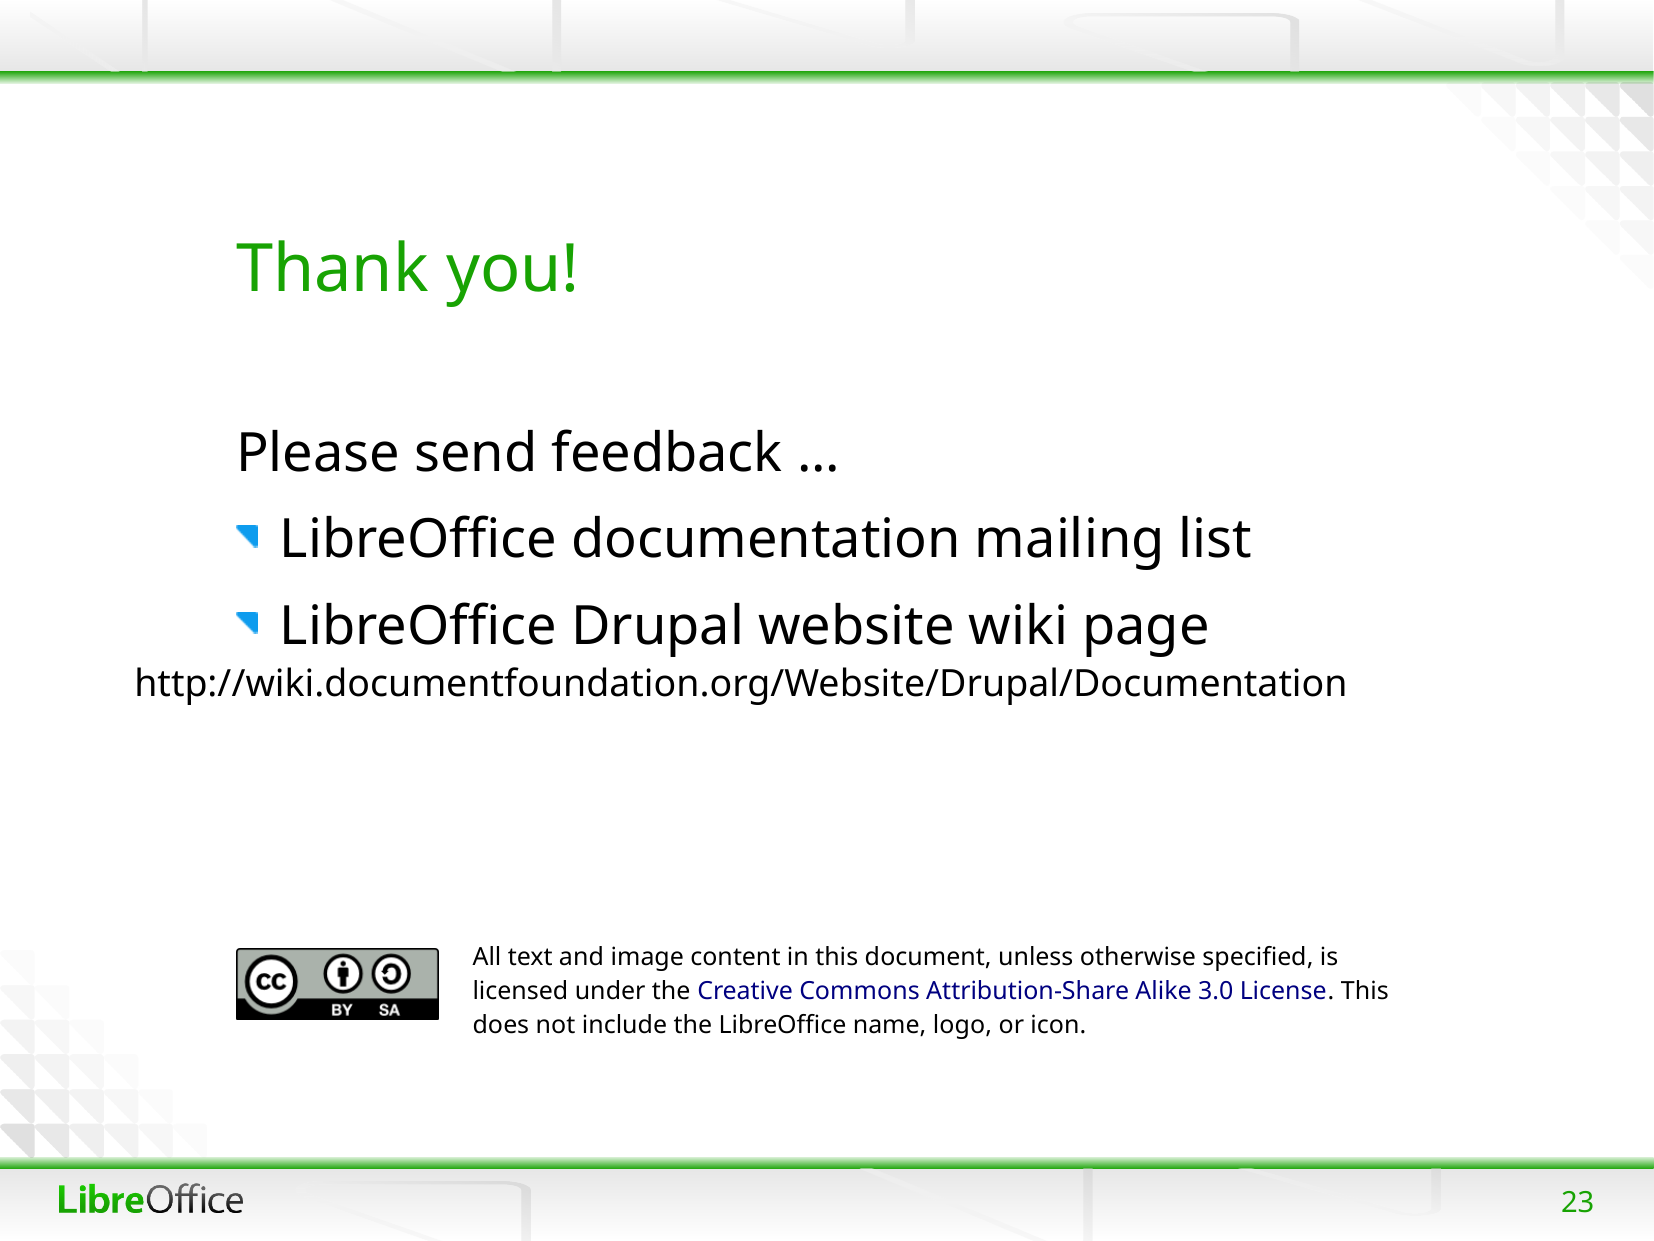

# Thank you!
Please send feedback ...
LibreOffice documentation mailing list
LibreOffice Drupal website wiki page
http://wiki.documentfoundation.org/Website/Drupal/Documentation
23